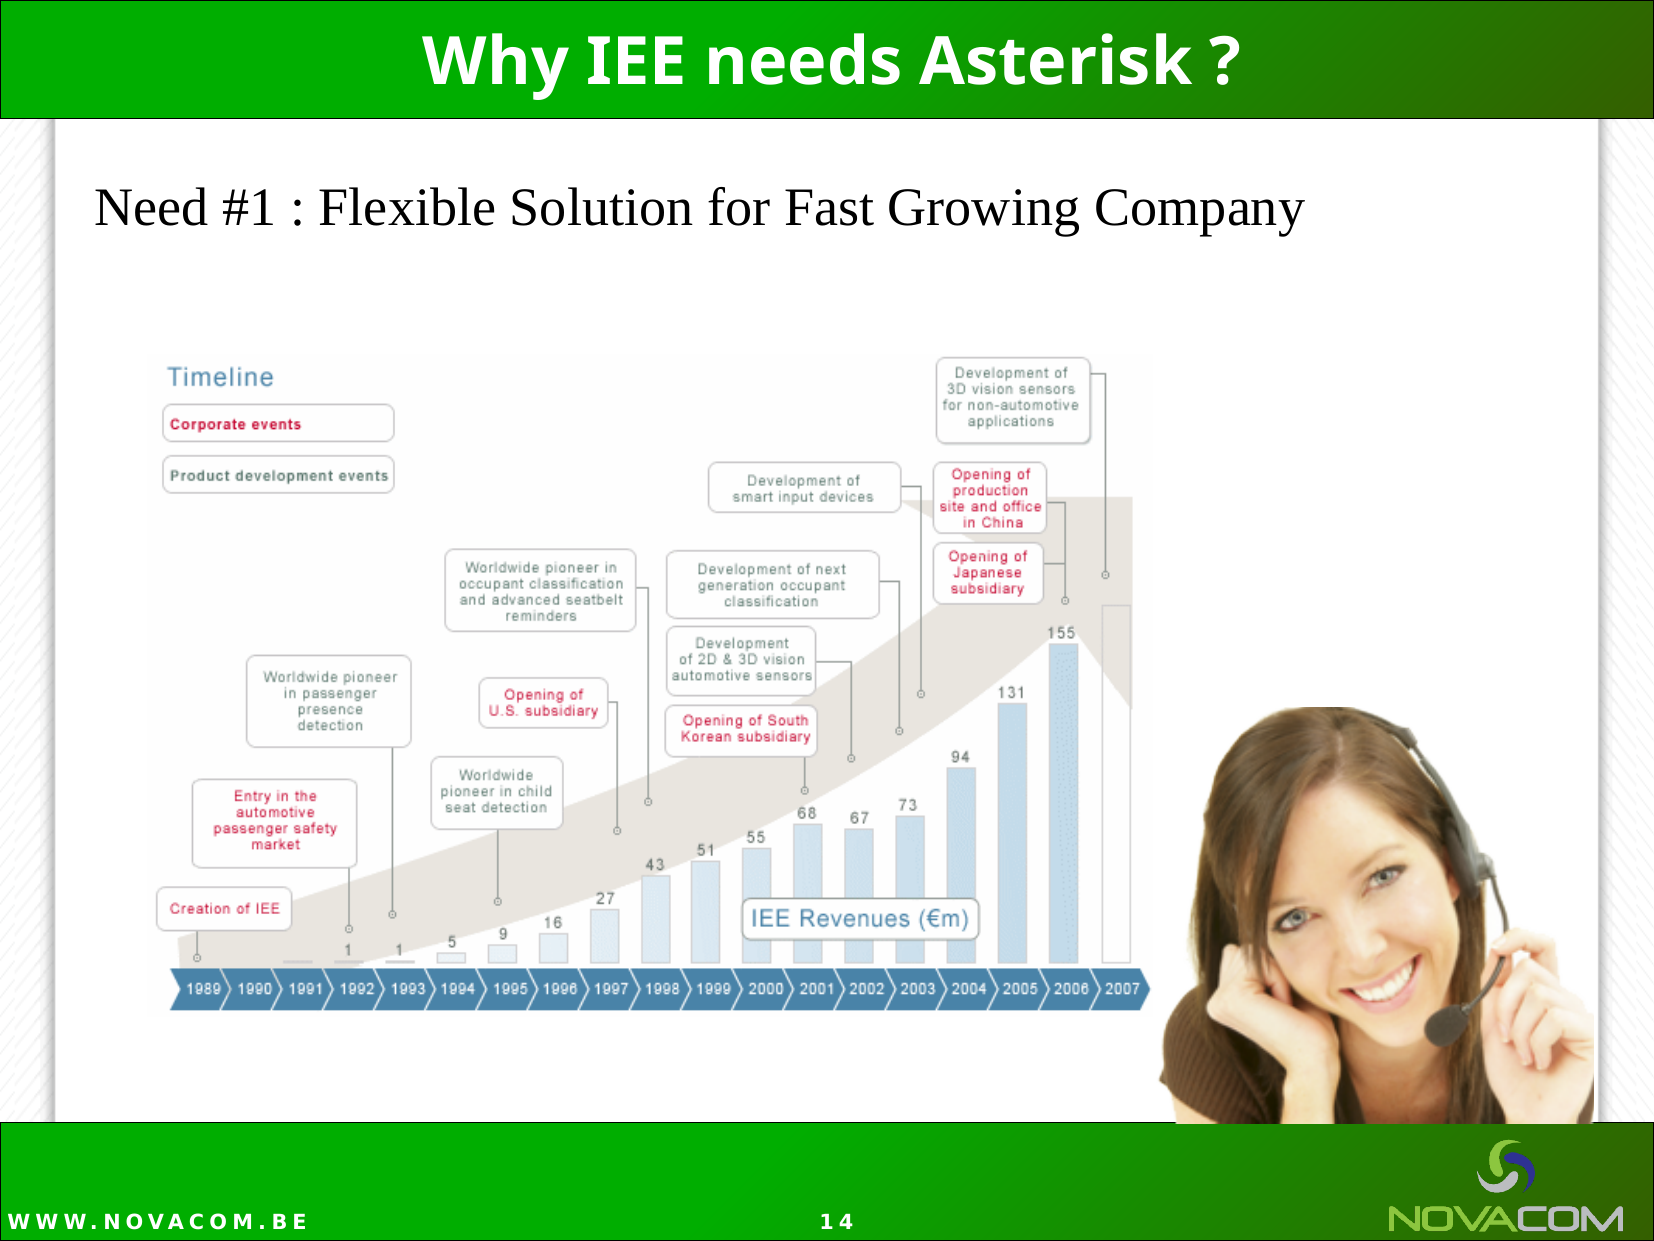

# Why IEE needs Asterisk ?
Need #1 : Flexible Solution for Fast Growing Company